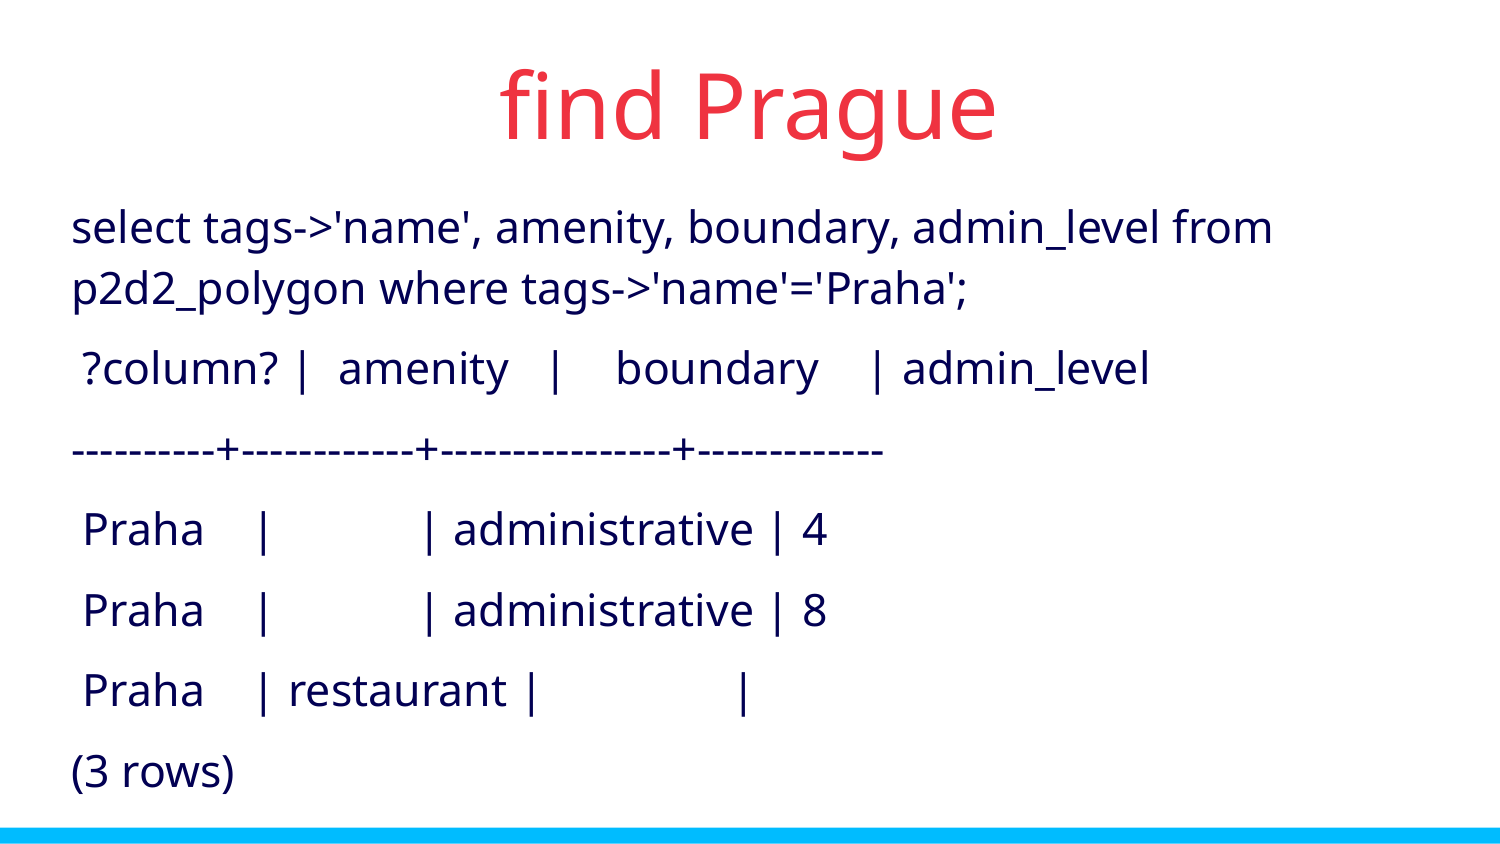

# find Prague
select tags->'name', amenity, boundary, admin_level from p2d2_polygon where tags->'name'='Praha';
 ?column? | amenity | boundary | admin_level
----------+------------+----------------+-------------
 Praha | | administrative | 4
 Praha | | administrative | 8
 Praha | restaurant | |
(3 rows)